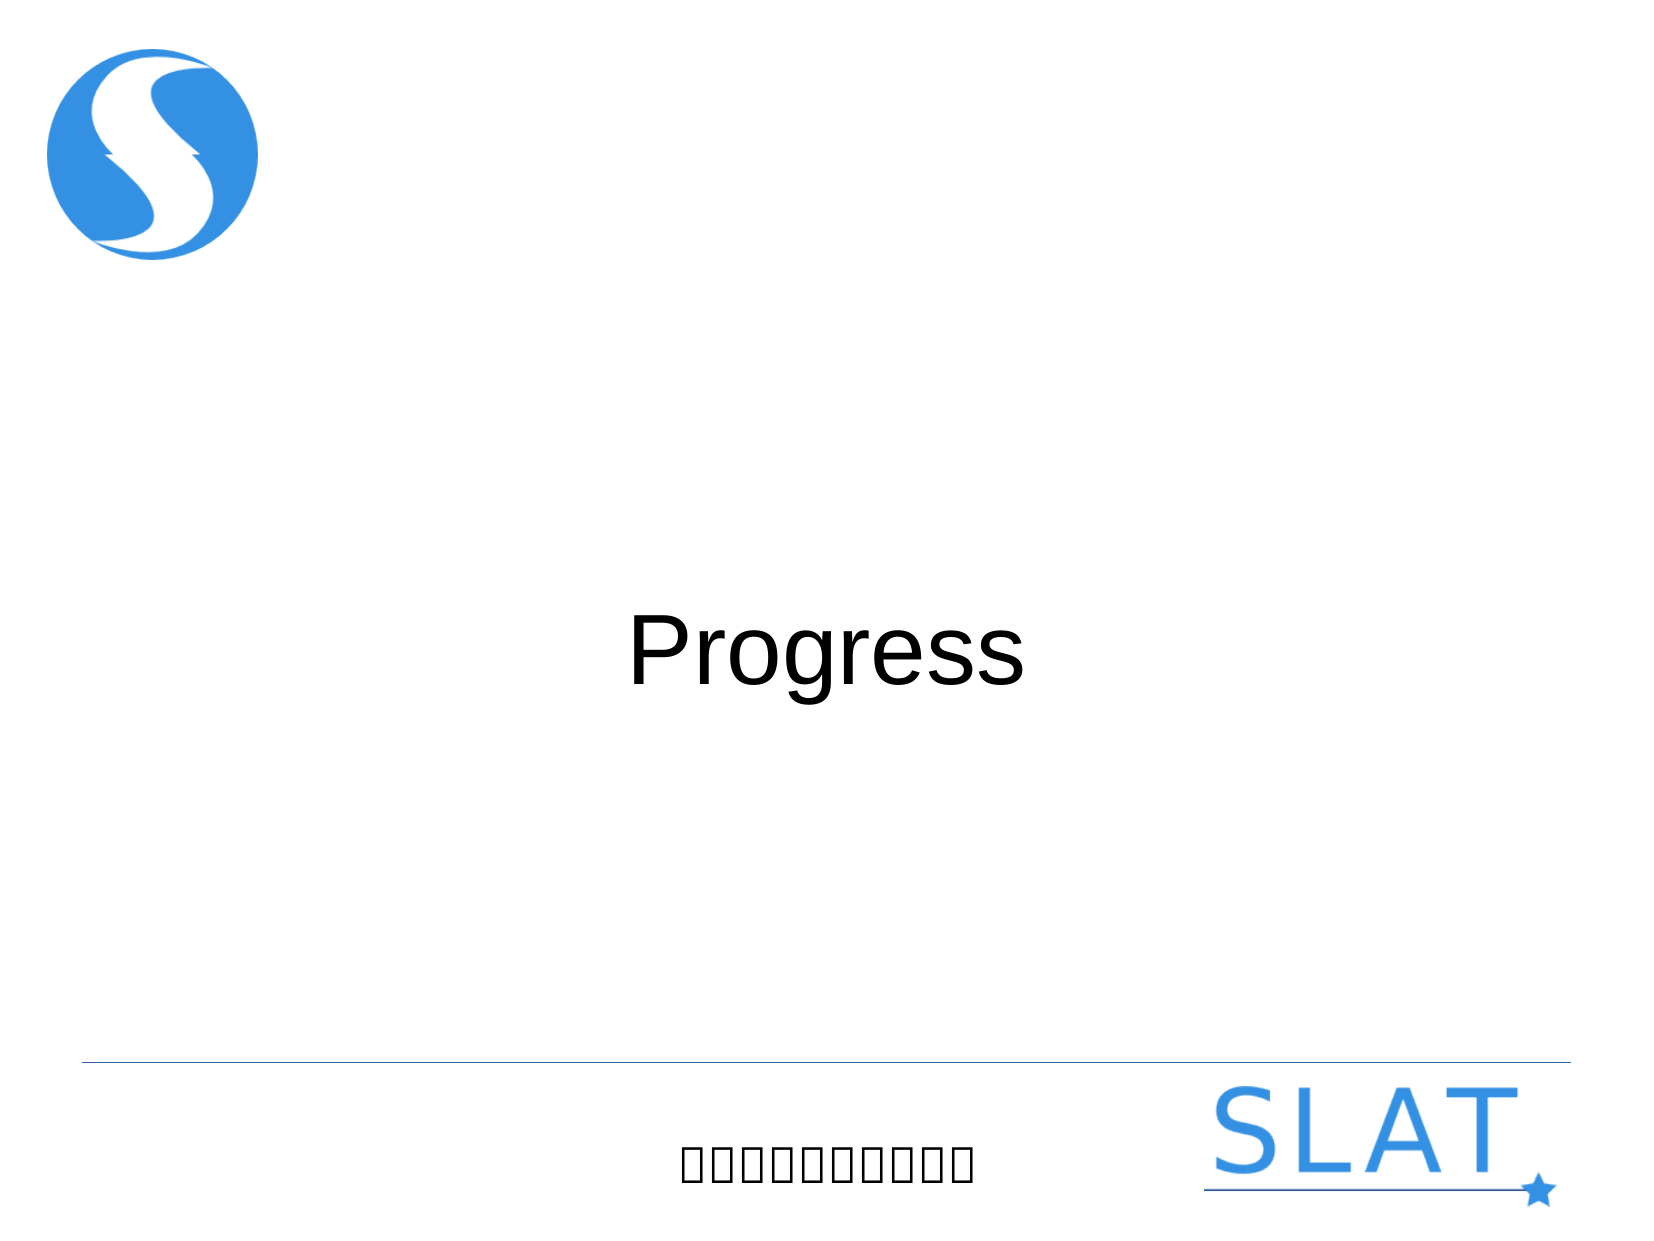

#
Progress
LibreOffice Brno 2016 Conference Presentation